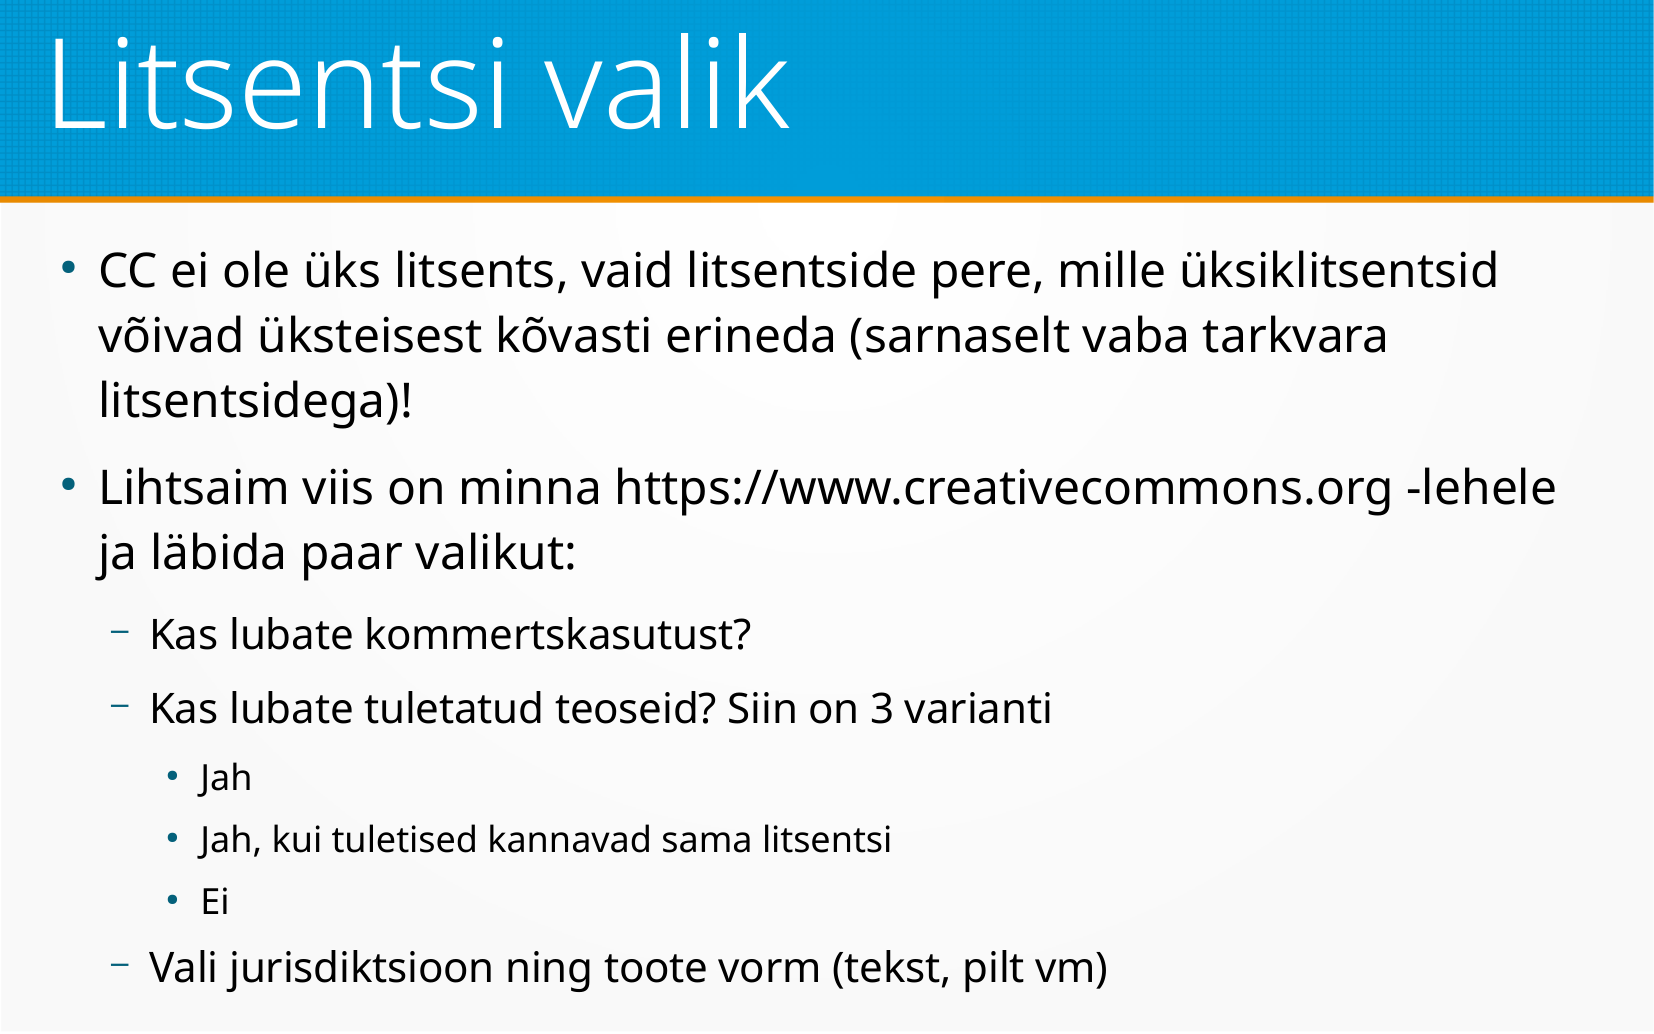

# Litsentsi valik
CC ei ole üks litsents, vaid litsentside pere, mille üksiklitsentsid võivad üksteisest kõvasti erineda (sarnaselt vaba tarkvara litsentsidega)!
Lihtsaim viis on minna https://www.creativecommons.org -lehele ja läbida paar valikut:
Kas lubate kommertskasutust?
Kas lubate tuletatud teoseid? Siin on 3 varianti
Jah
Jah, kui tuletised kannavad sama litsentsi
Ei
Vali jurisdiktsioon ning toote vorm (tekst, pilt vm)